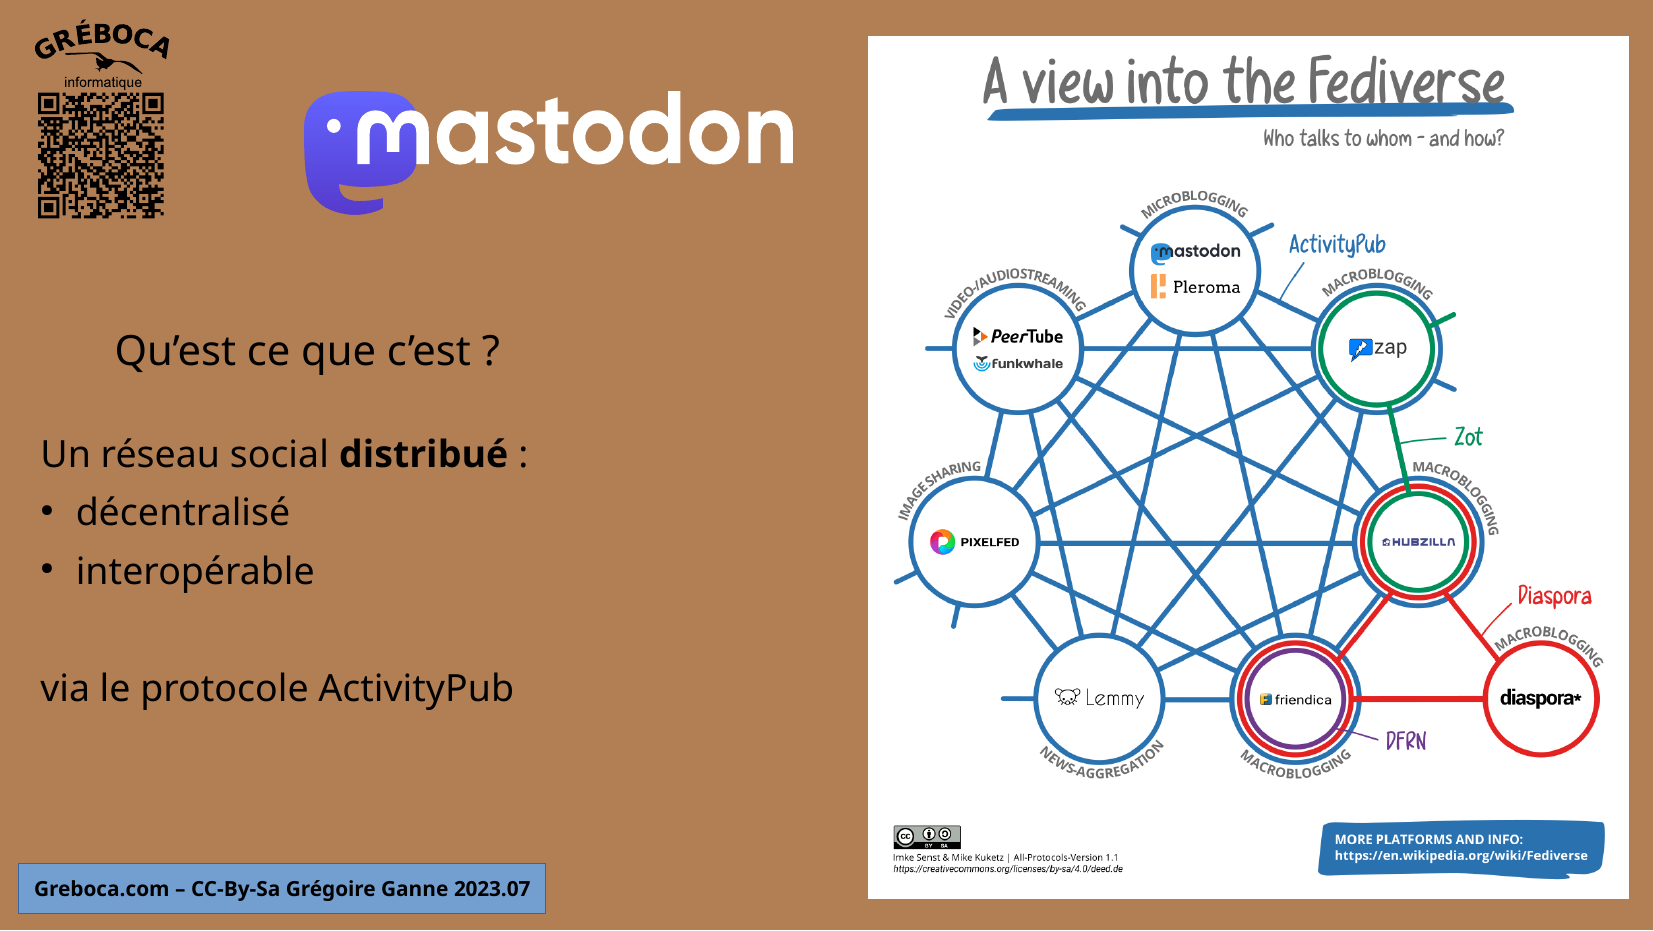

# Qu’est ce que c’est ?
Un réseau social distribué :
décentralisé
interopérable
via le protocole ActivityPub
Greboca.com – CC-By-Sa Grégoire Ganne 2023.07